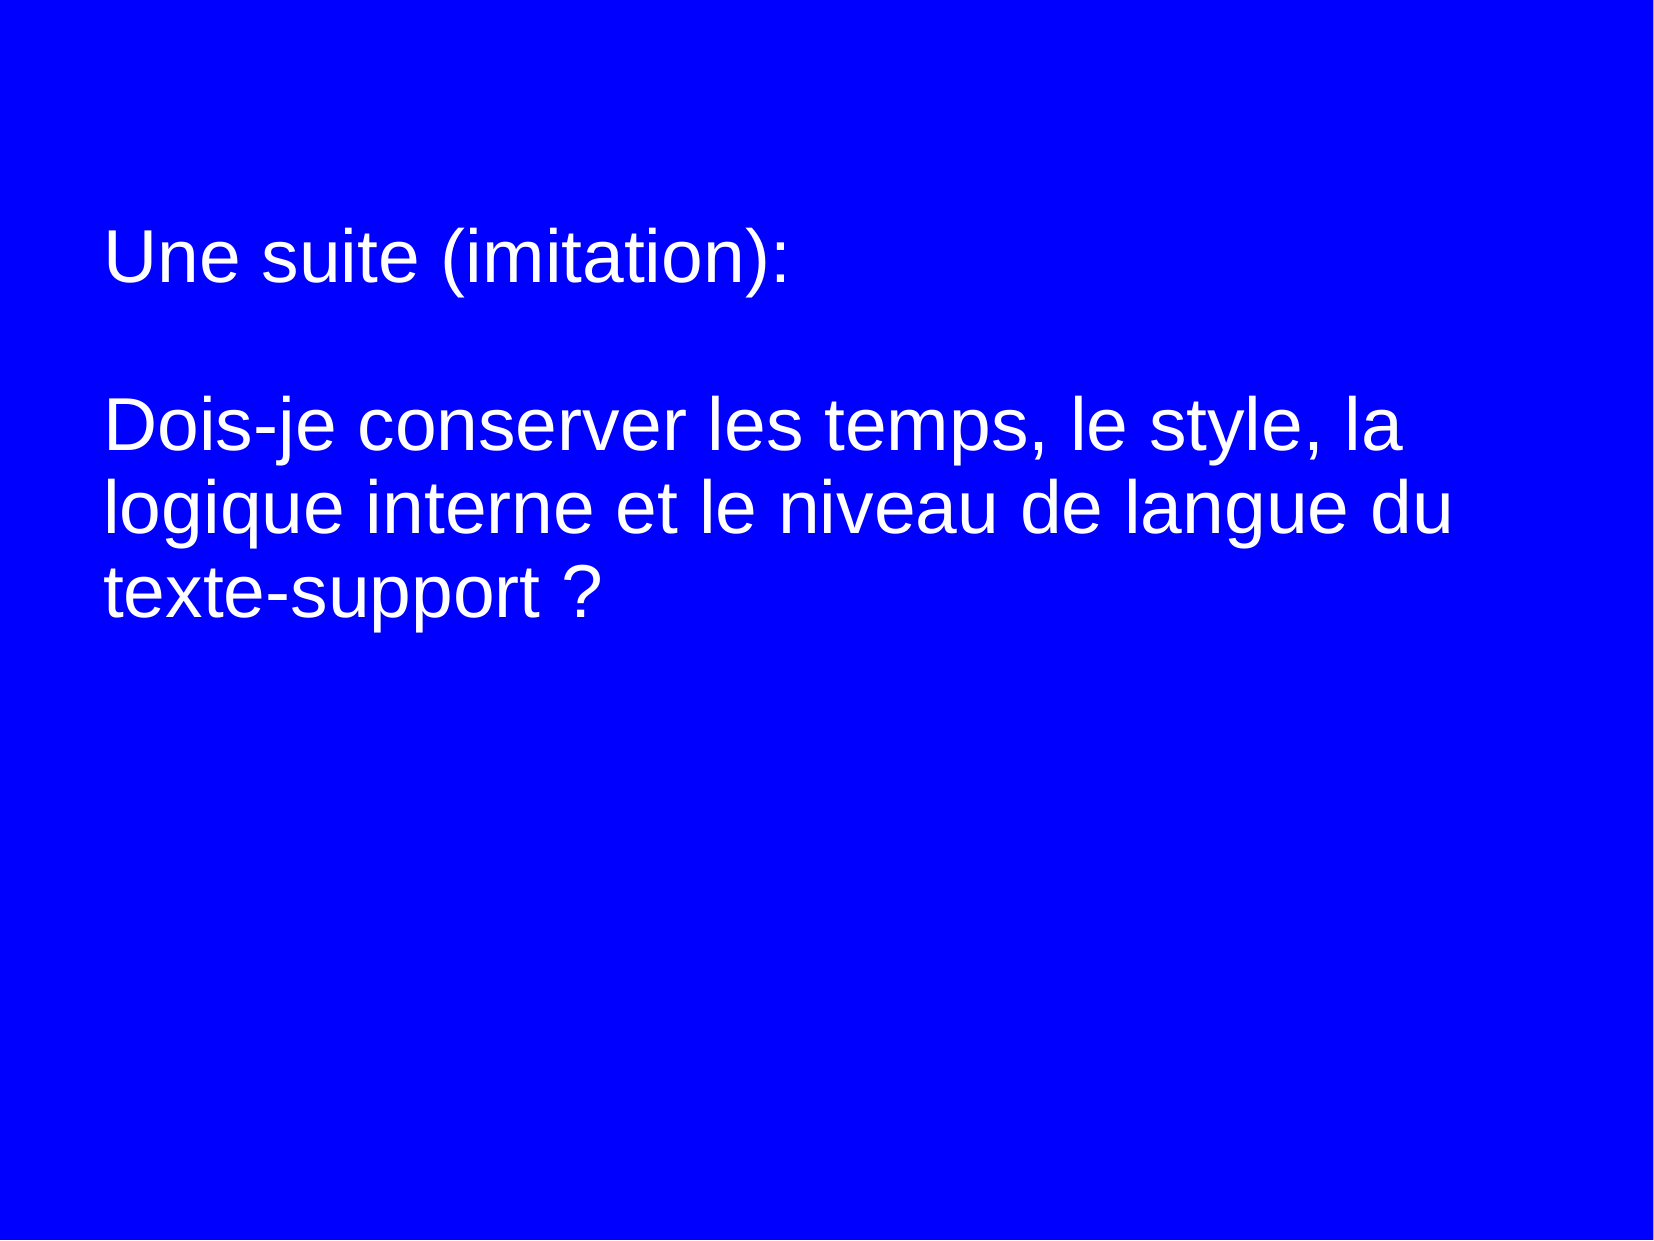

Une suite (imitation):
Dois-je conserver les temps, le style, la logique interne et le niveau de langue du texte-support ?